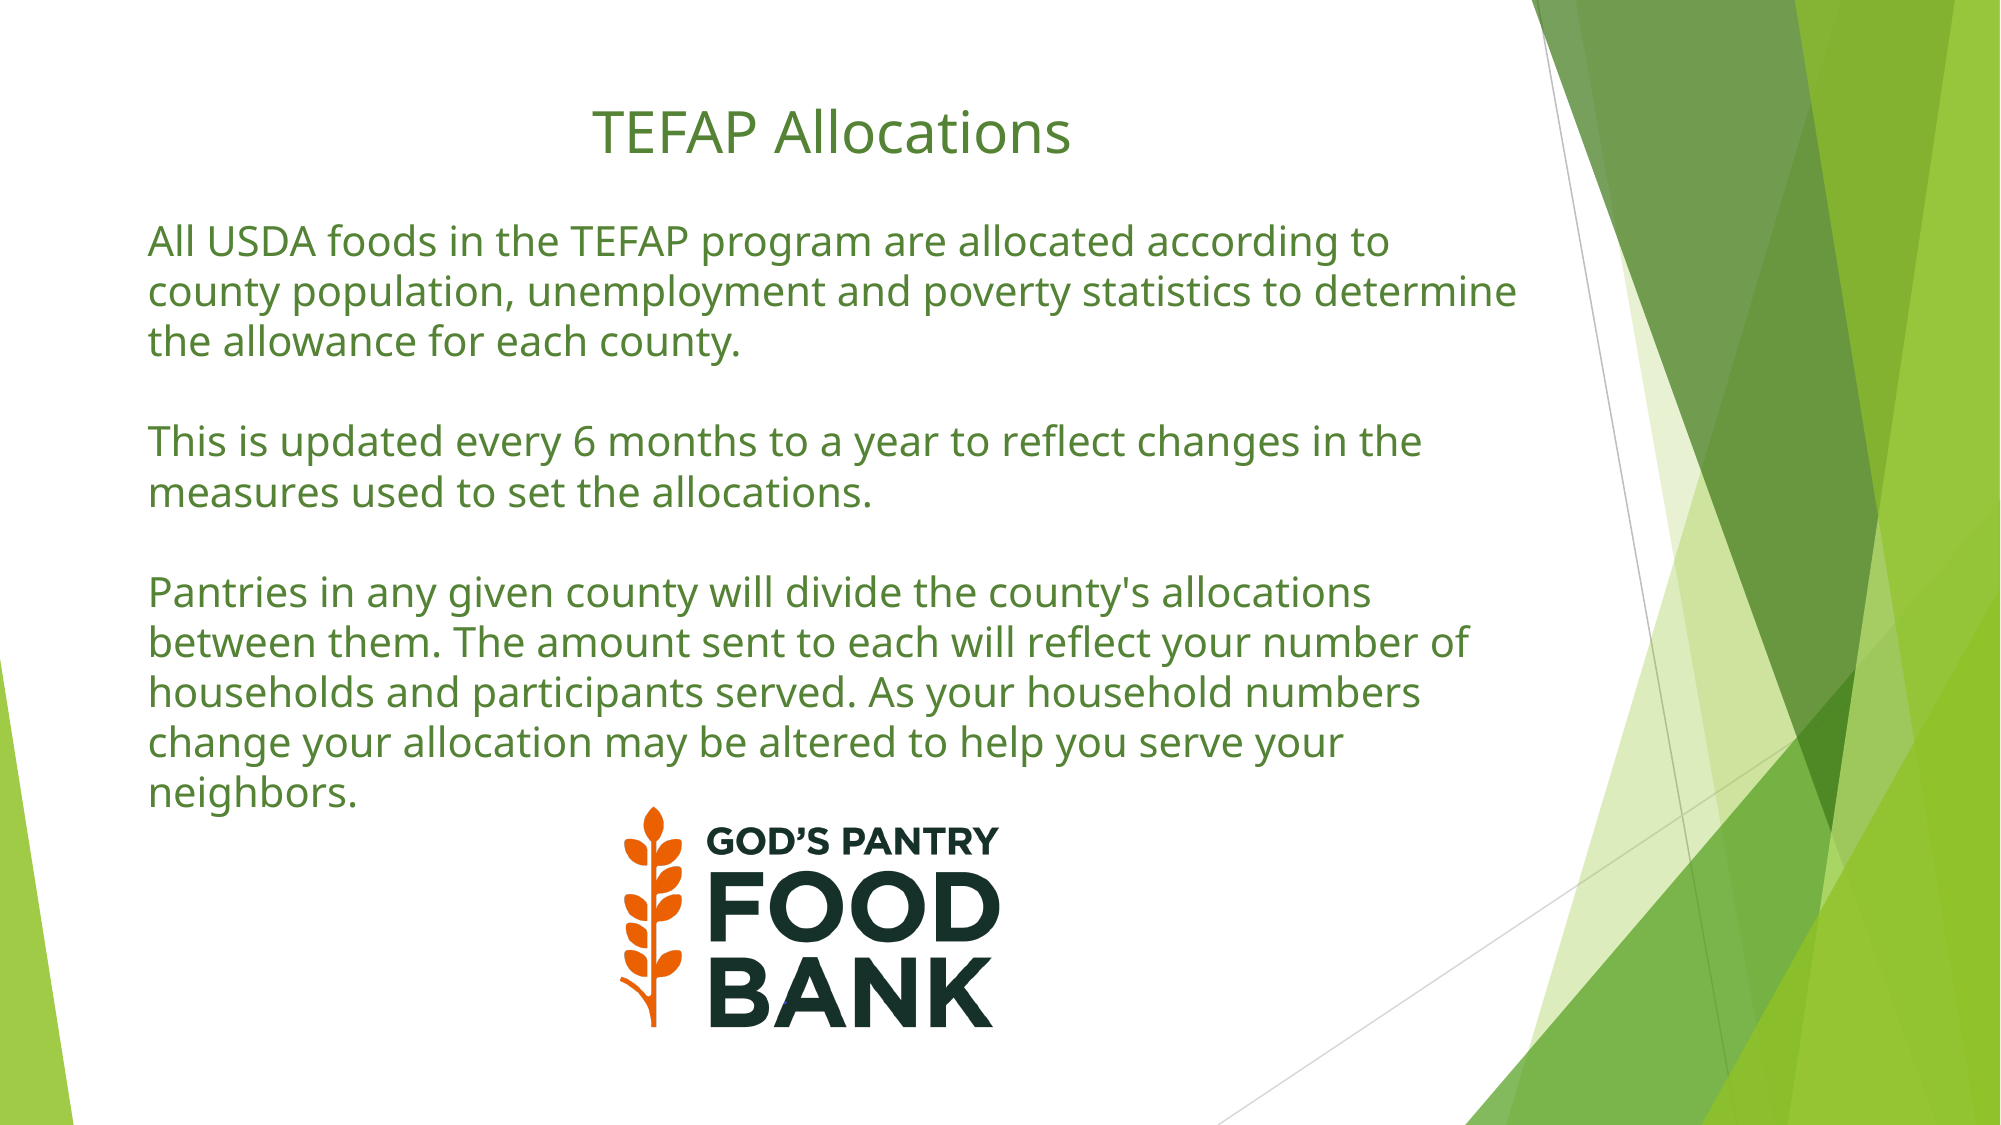

TEFAP Allocations
All USDA foods in the TEFAP program are allocated according to county population, unemployment and poverty statistics to determine the allowance for each county.
This is updated every 6 months to a year to reflect changes in the measures used to set the allocations.
Pantries in any given county will divide the county's allocations between them. The amount sent to each will reflect your number of households and participants served. As your household numbers change your allocation may be altered to help you serve your neighbors.